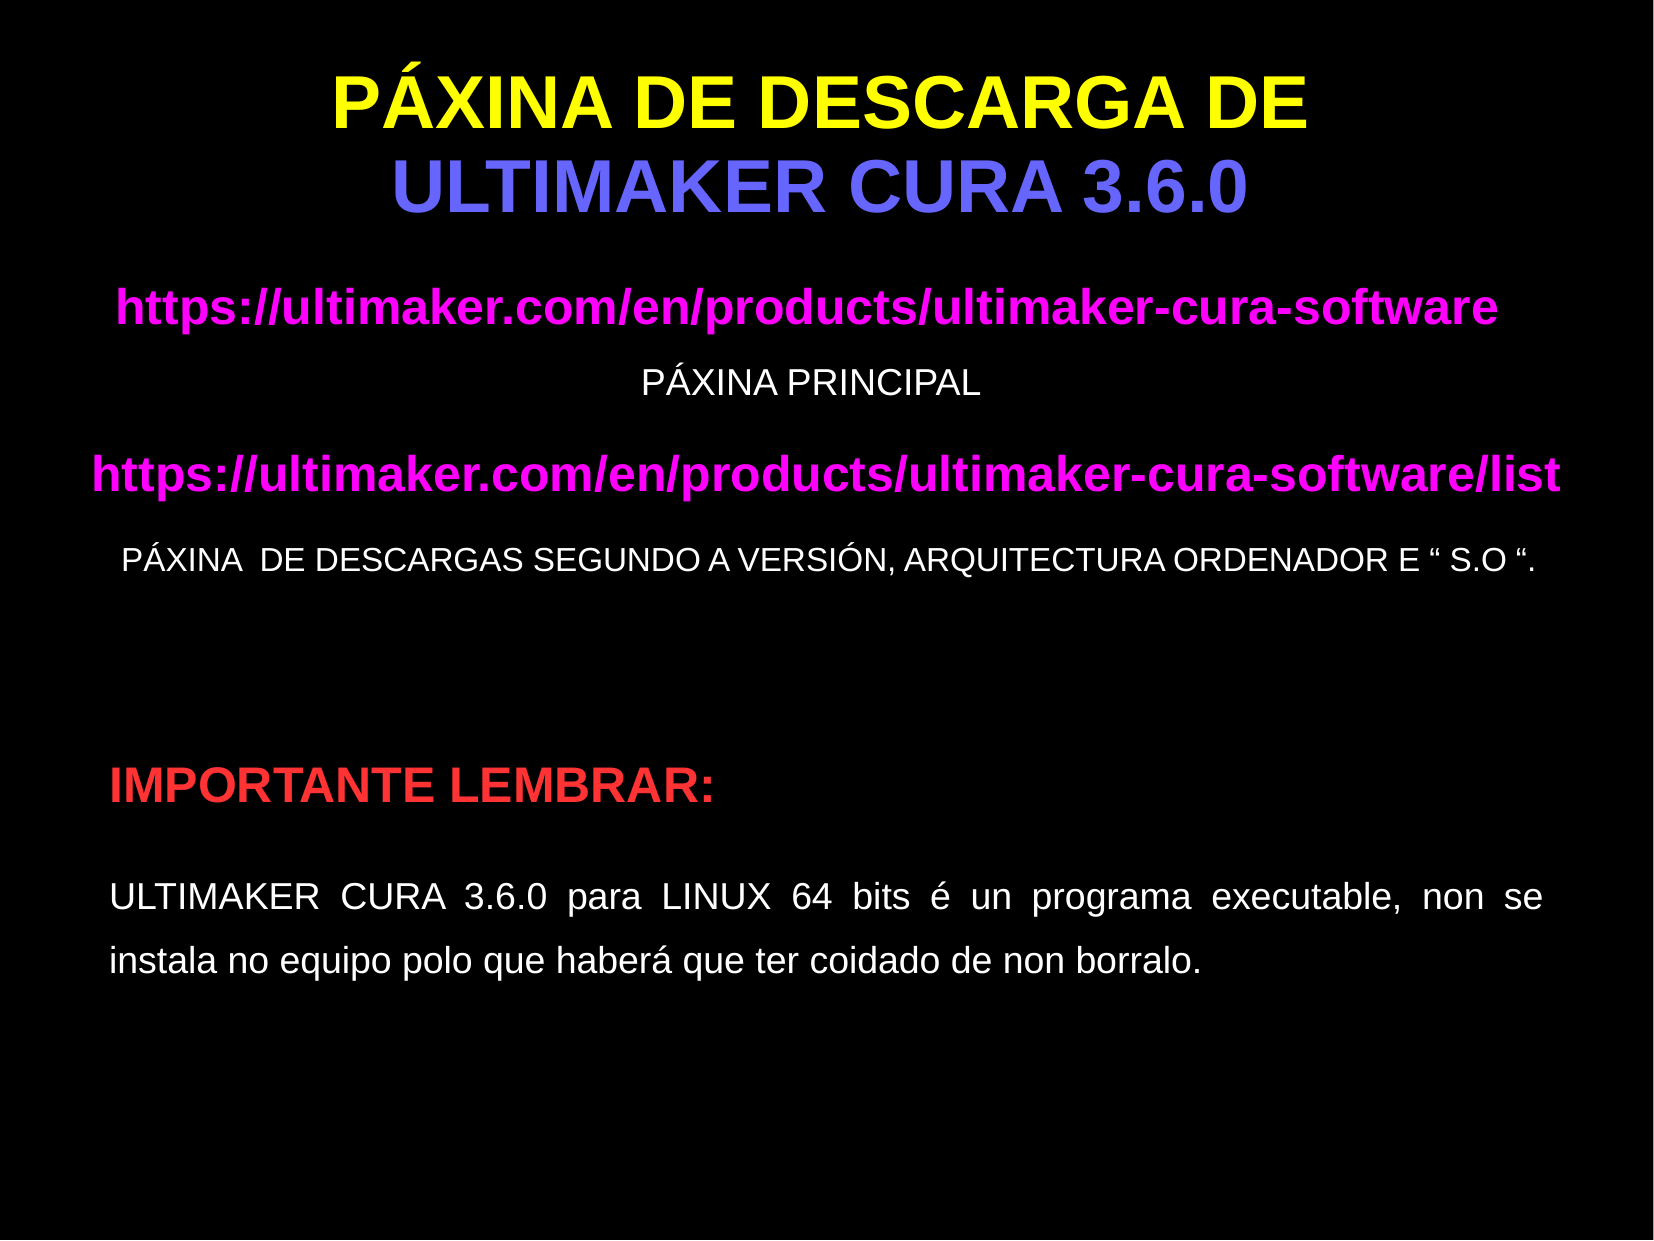

PÁXINA DE DESCARGA DE
ULTIMAKER CURA 3.6.0
https://ultimaker.com/en/products/ultimaker-cura-software
PÁXINA PRINCIPAL
https://ultimaker.com/en/products/ultimaker-cura-software/list
PÁXINA DE DESCARGAS SEGUNDO A VERSIÓN, ARQUITECTURA ORDENADOR E “ S.O “.
IMPORTANTE LEMBRAR:
ULTIMAKER CURA 3.6.0 para LINUX 64 bits é un programa executable, non se instala no equipo polo que haberá que ter coidado de non borralo.